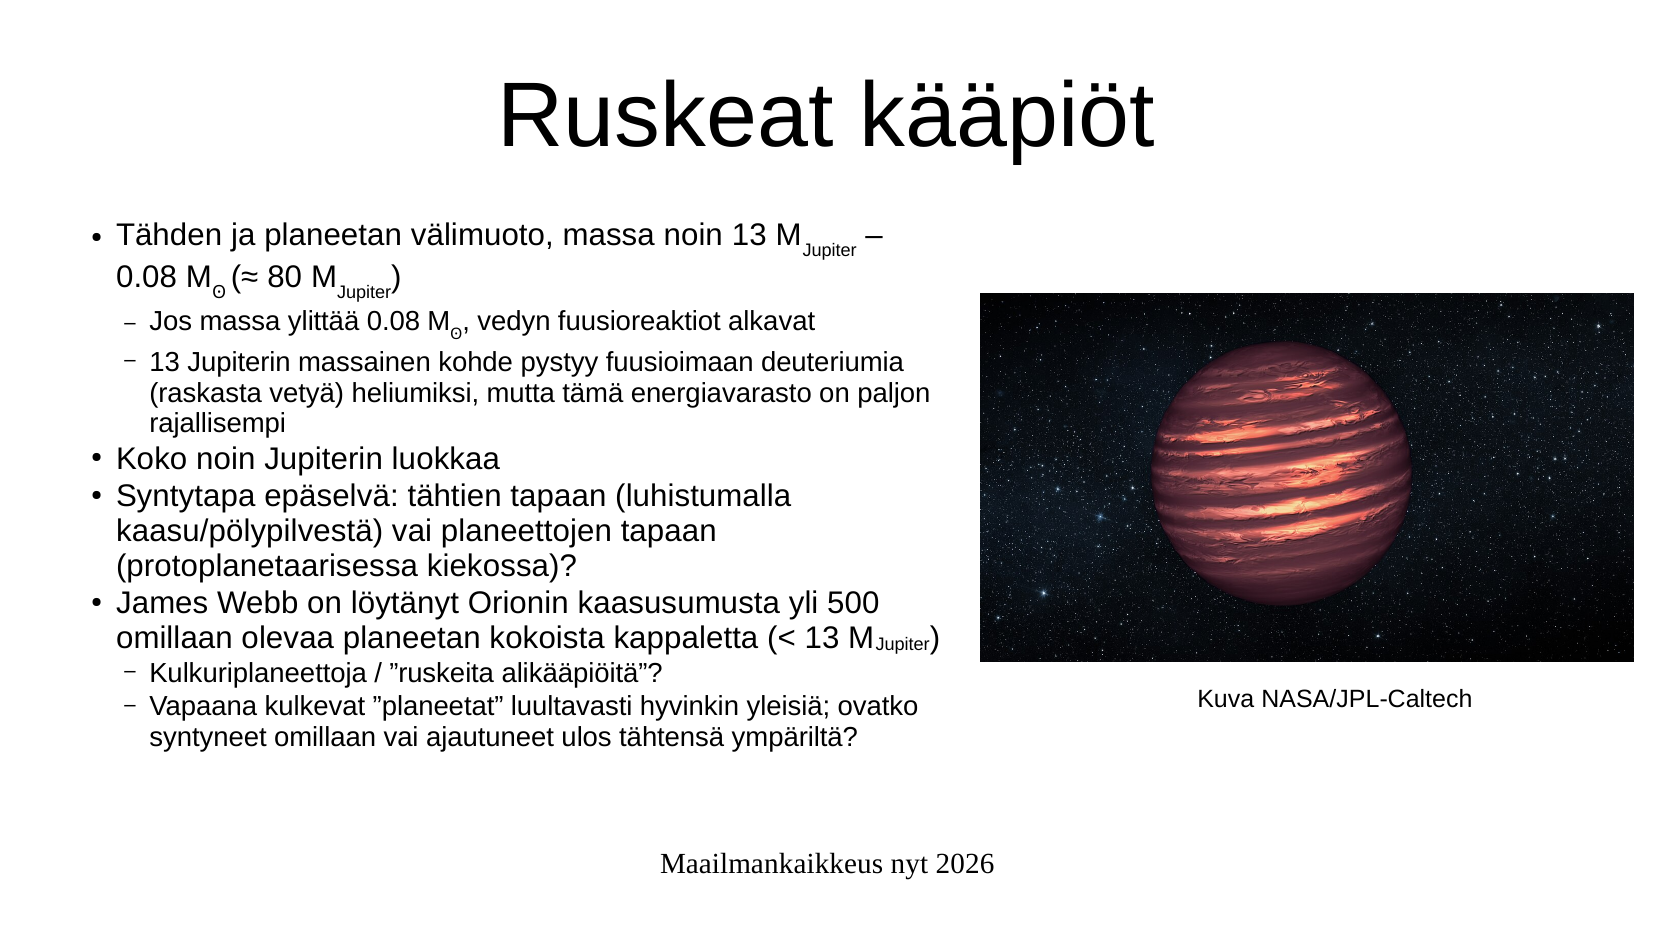

# Ruskeat kääpiöt
Tähden ja planeetan välimuoto, massa noin 13 MJupiter – 0.08 Mʘ (≈ 80 MJupiter)
Jos massa ylittää 0.08 Mʘ, vedyn fuusioreaktiot alkavat
13 Jupiterin massainen kohde pystyy fuusioimaan deuteriumia (raskasta vetyä) heliumiksi, mutta tämä energiavarasto on paljon rajallisempi
Koko noin Jupiterin luokkaa
Syntytapa epäselvä: tähtien tapaan (luhistumalla kaasu/pölypilvestä) vai planeettojen tapaan (protoplanetaarisessa kiekossa)?
James Webb on löytänyt Orionin kaasusumusta yli 500 omillaan olevaa planeetan kokoista kappaletta (< 13 MJupiter)
Kulkuriplaneettoja / ”ruskeita alikääpiöitä”?
Vapaana kulkevat ”planeetat” luultavasti hyvinkin yleisiä; ovatko syntyneet omillaan vai ajautuneet ulos tähtensä ympäriltä?
Kuva NASA/JPL-Caltech